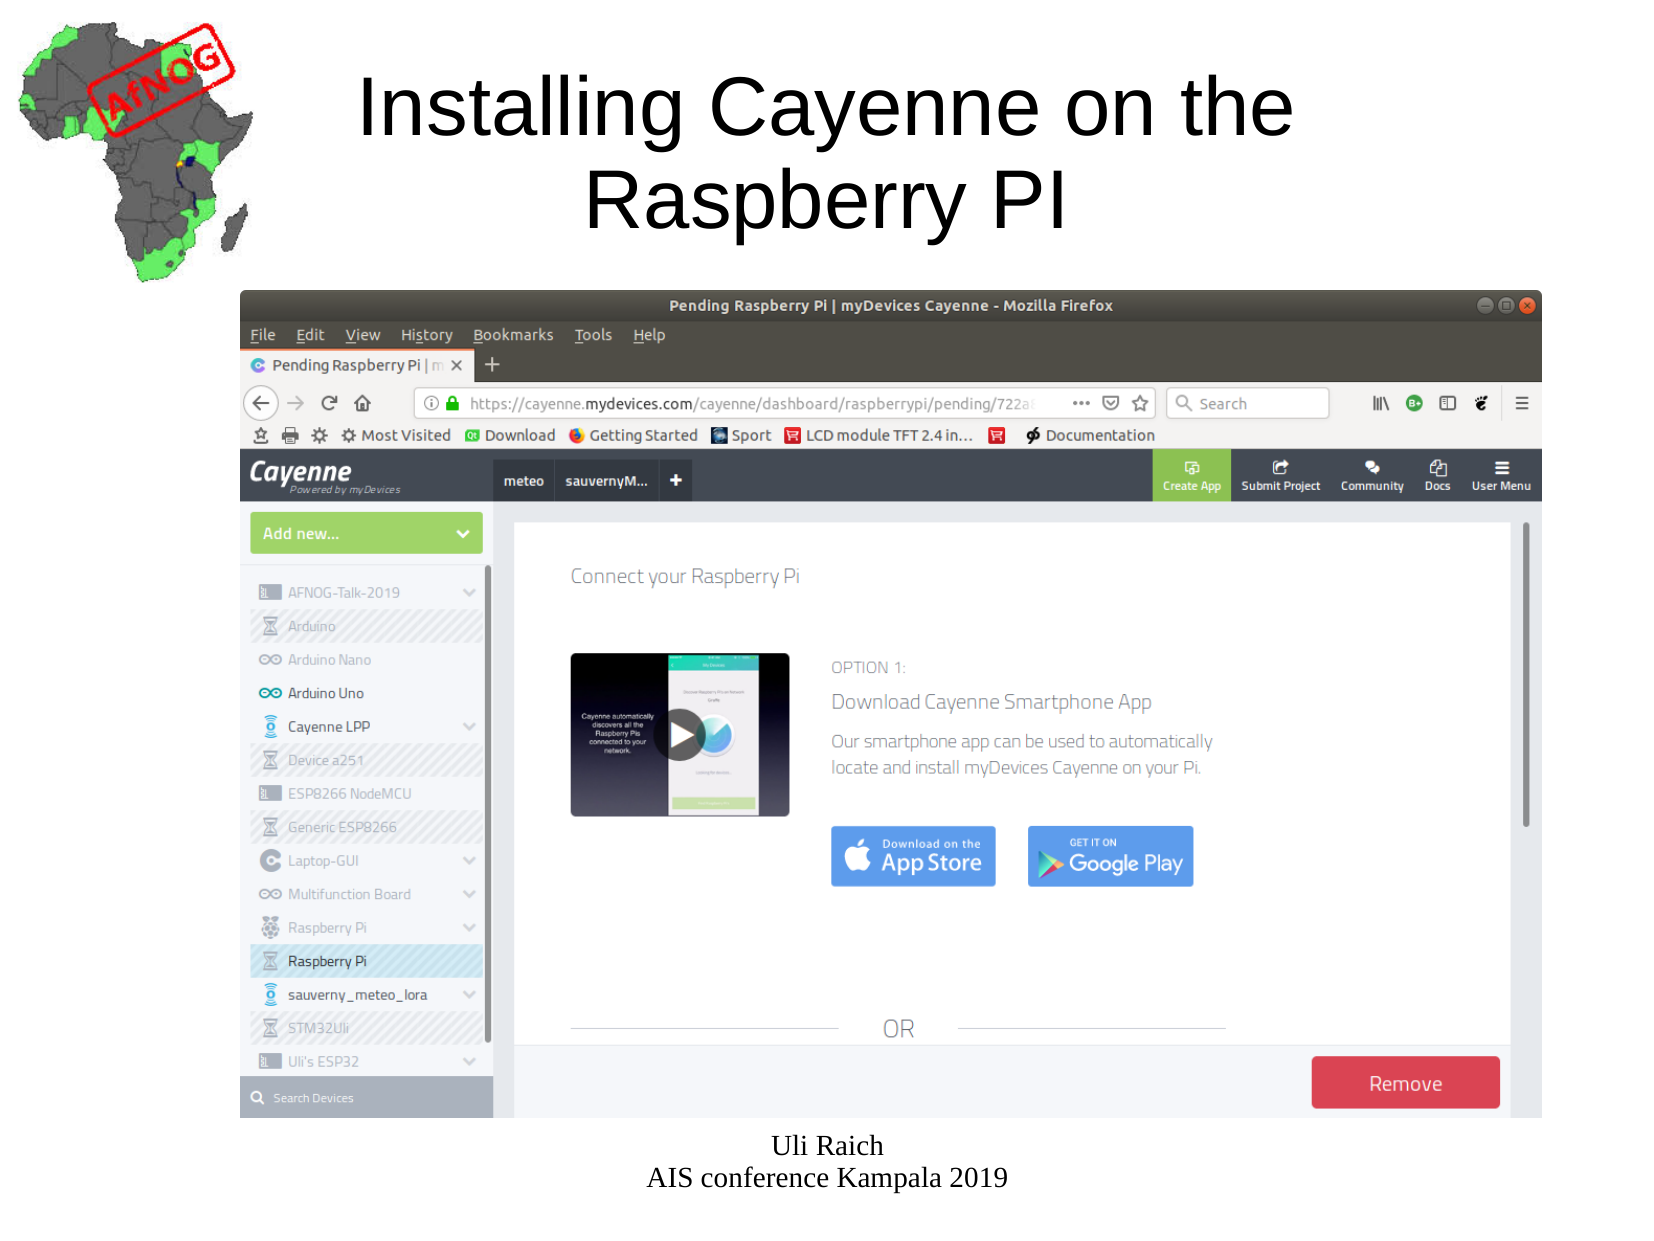

# Installing Cayenne on the Raspberry PI